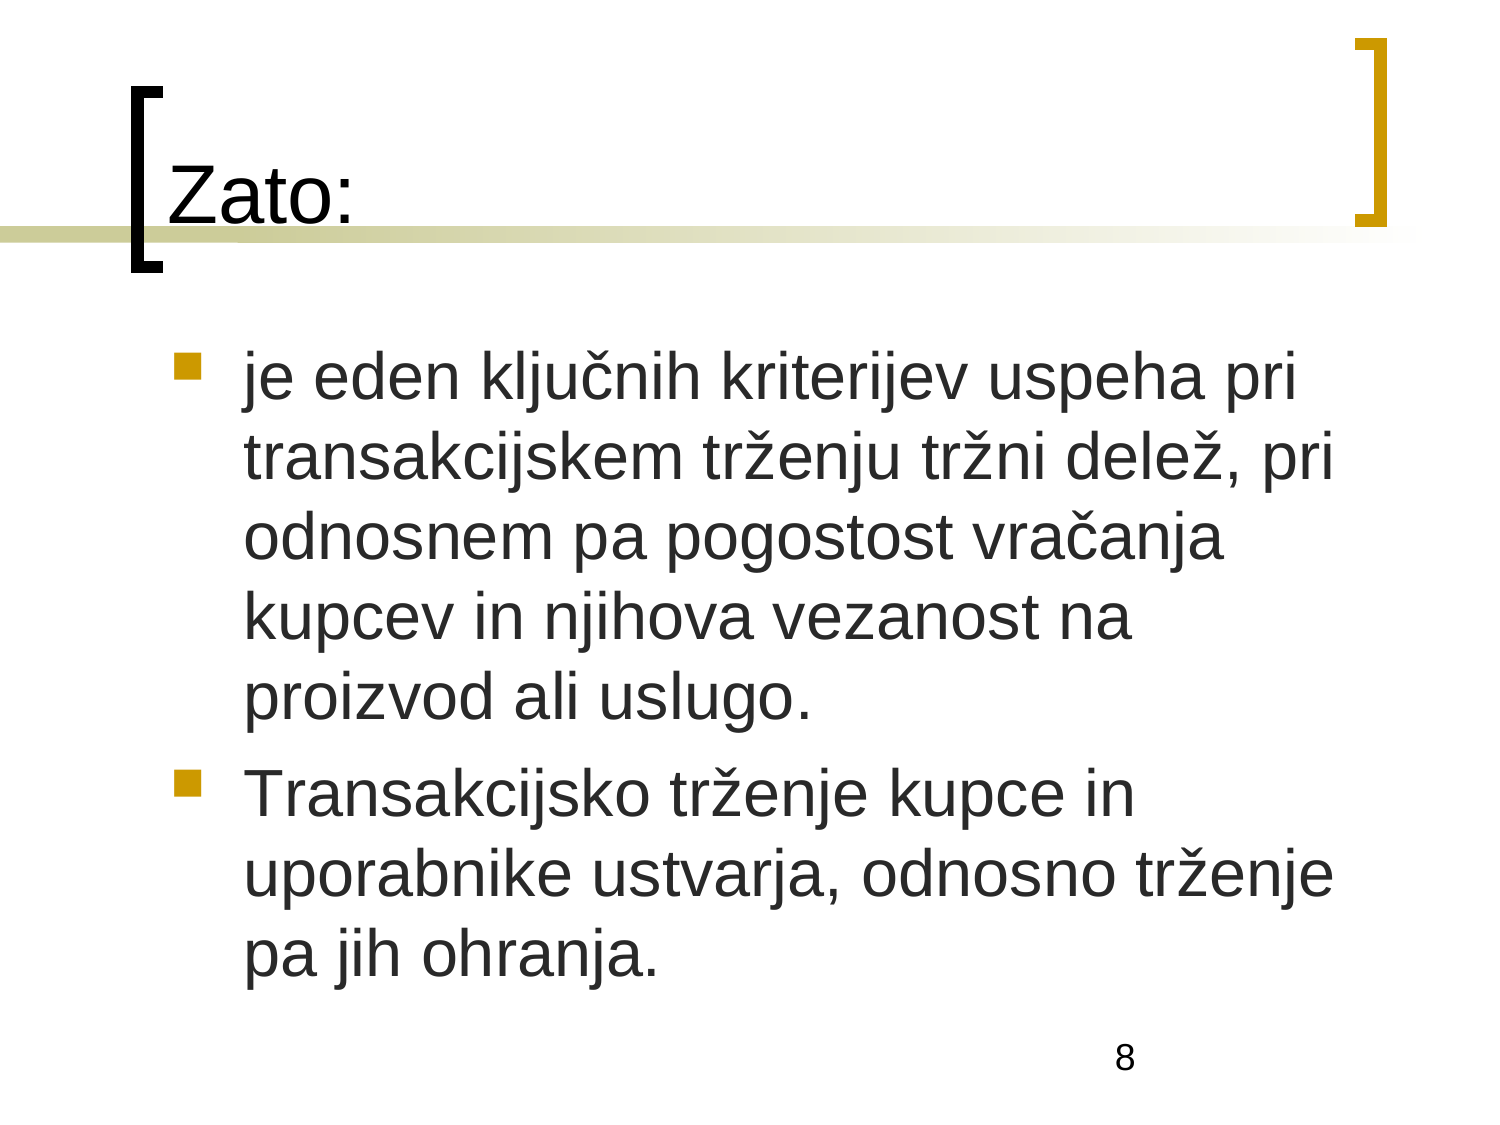

# Zato:
je eden ključnih kriterijev uspeha pri transakcijskem trženju tržni delež, pri odnosnem pa pogostost vračanja kupcev in njihova vezanost na proizvod ali uslugo.
Transakcijsko trženje kupce in uporabnike ustvarja, odnosno trženje pa jih ohranja.
8